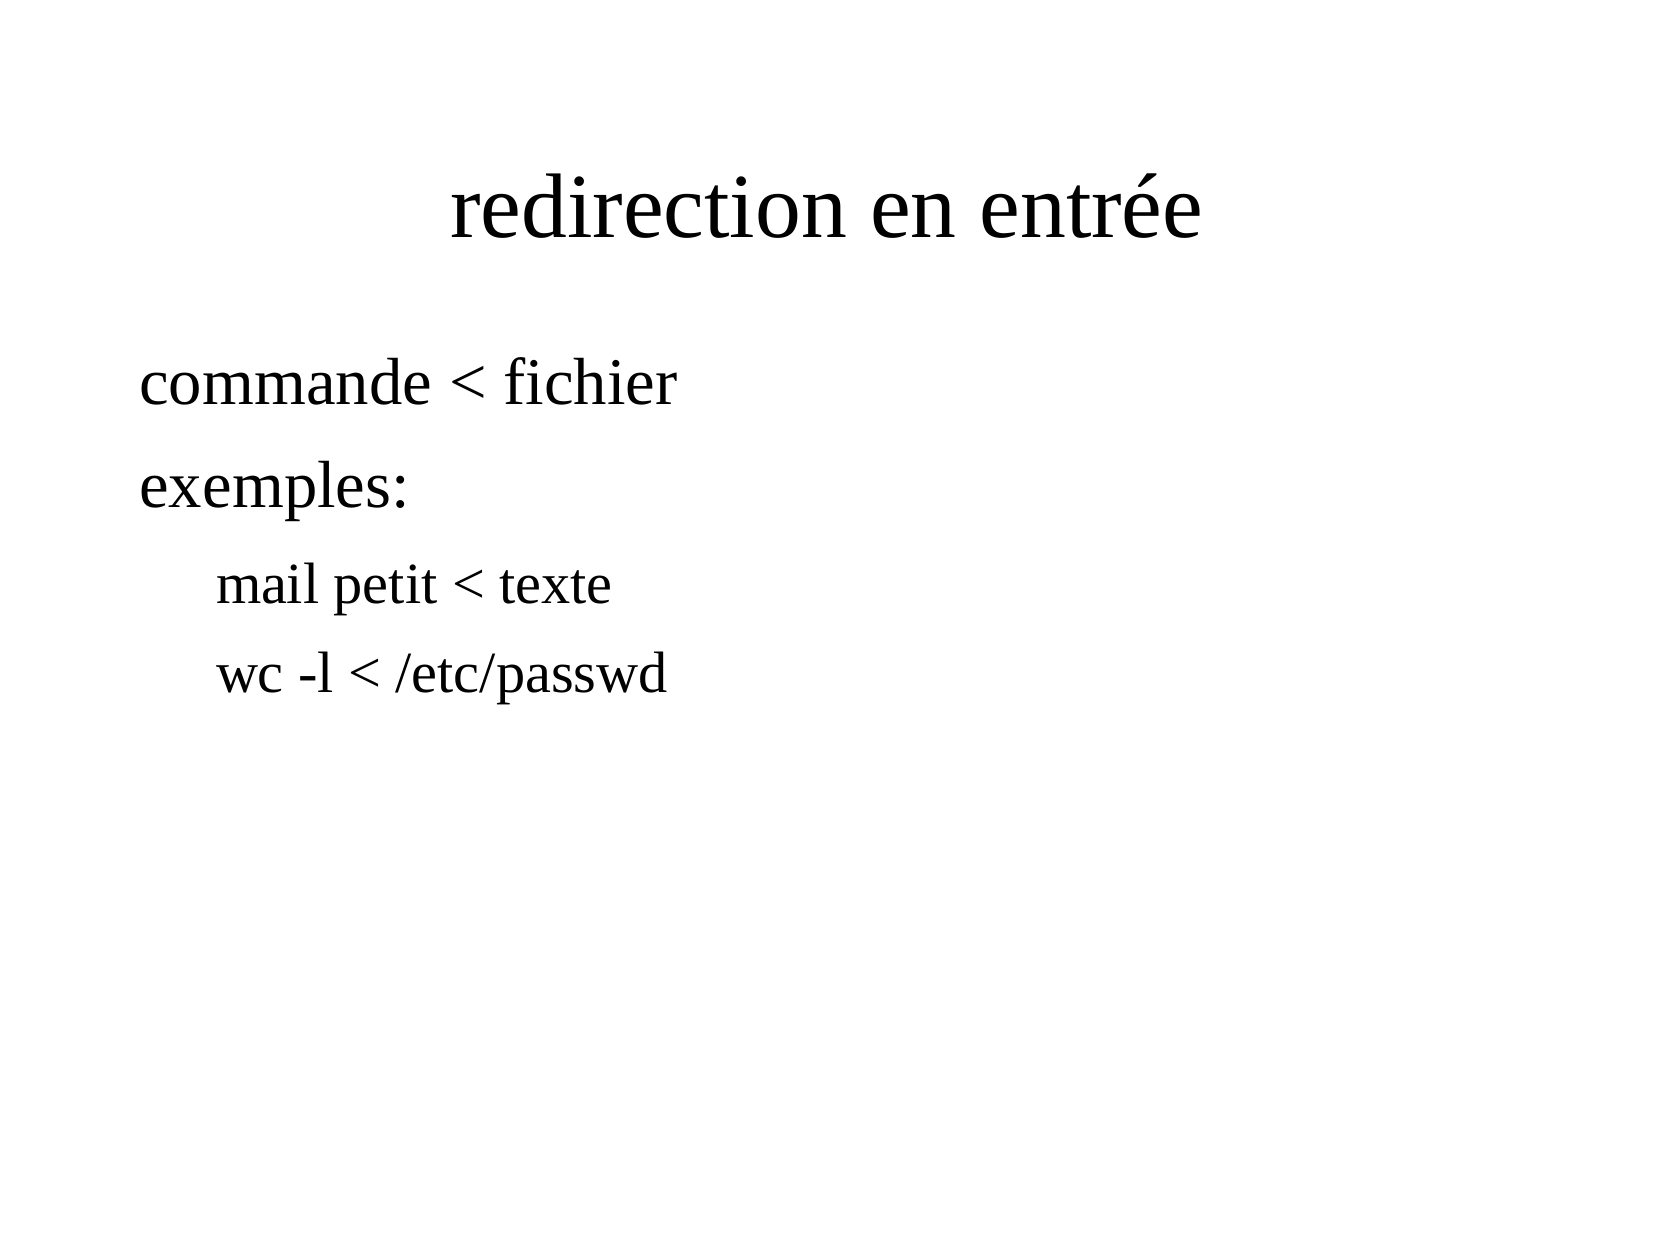

# redirection en entrée
commande < fichier
exemples:
mail petit < texte
wc -l < /etc/passwd